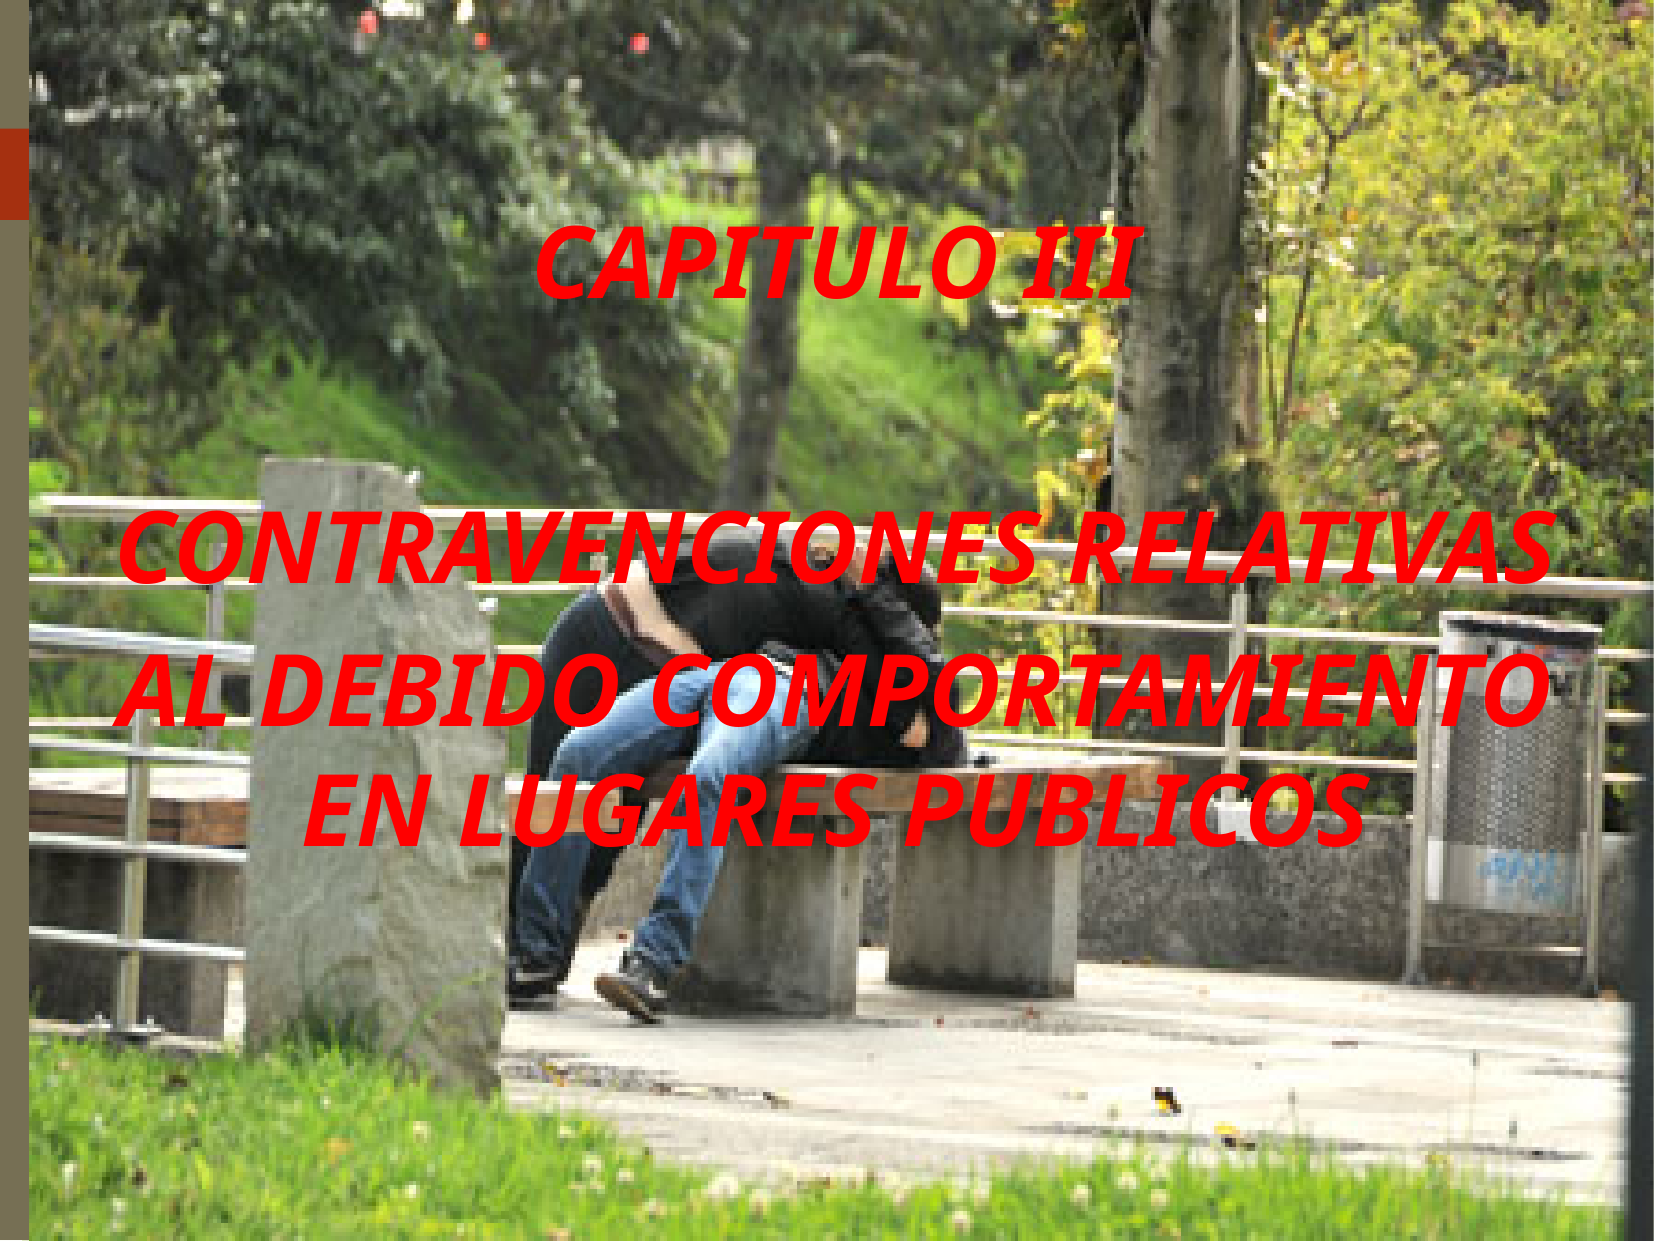

# CAPITULO III
CONTRAVENCIONES RELATIVAS
AL DEBIDO COMPORTAMIENTO EN LUGARES PUBLICOS